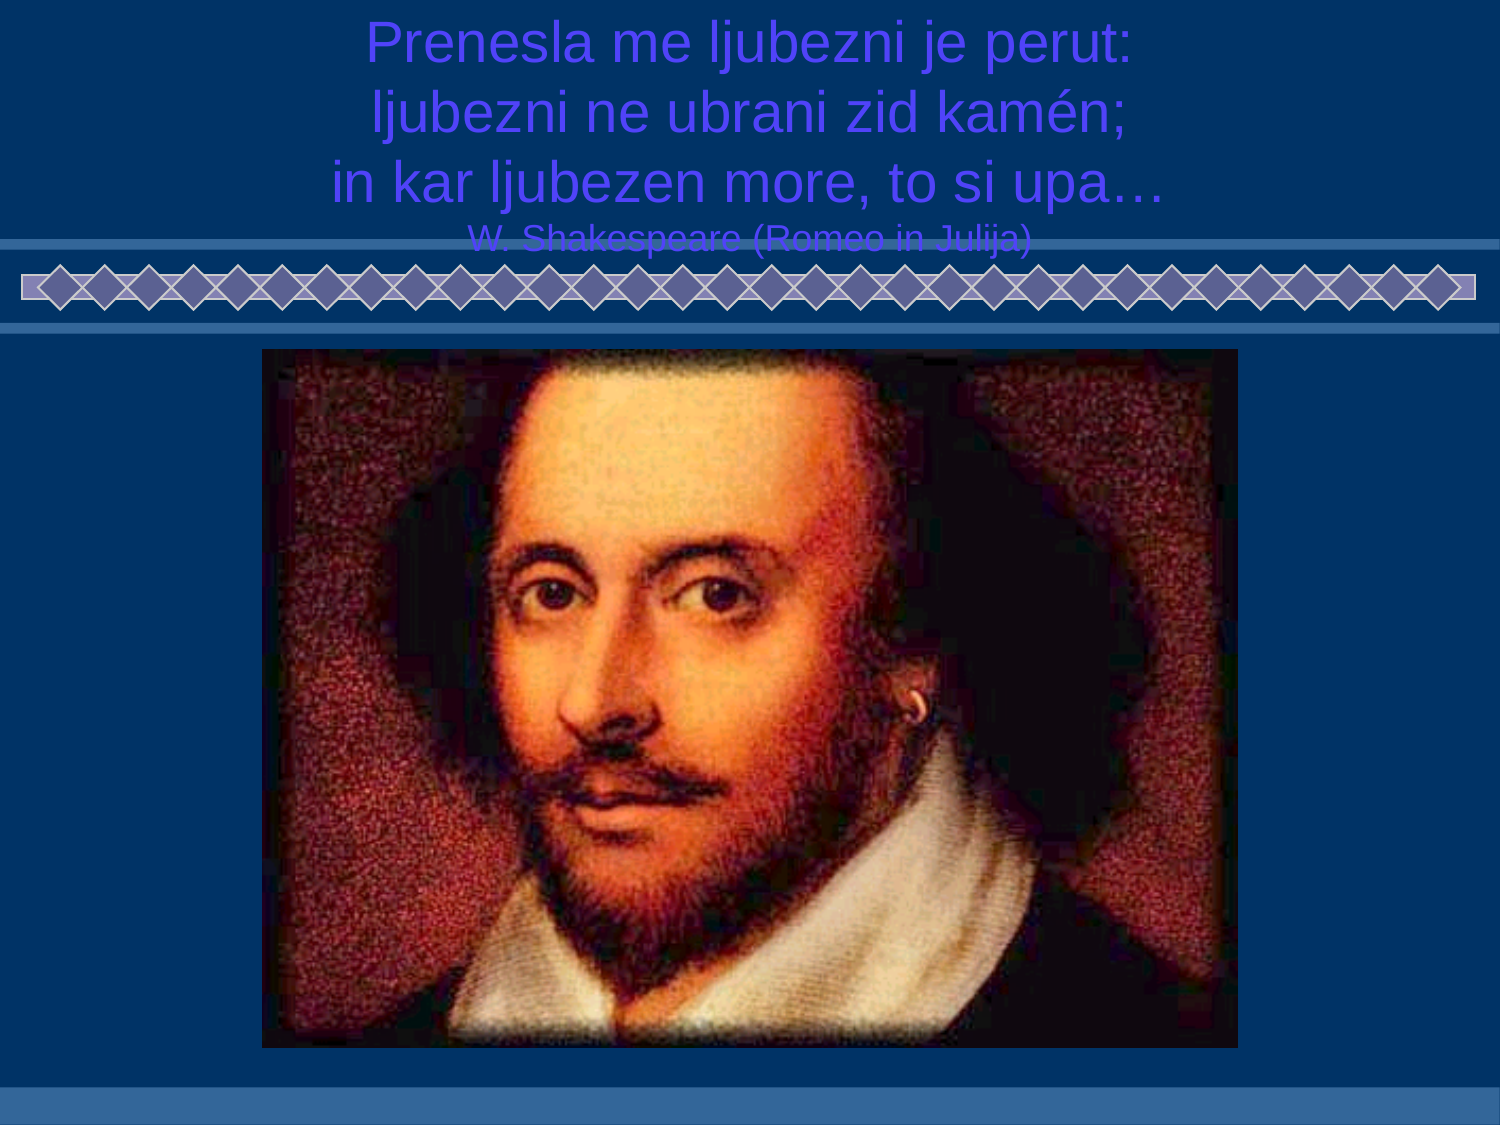

# Prenesla me ljubezni je perut: ljubezni ne ubrani zid kamén; in kar ljubezen more, to si upa… W. Shakespeare (Romeo in Julija)